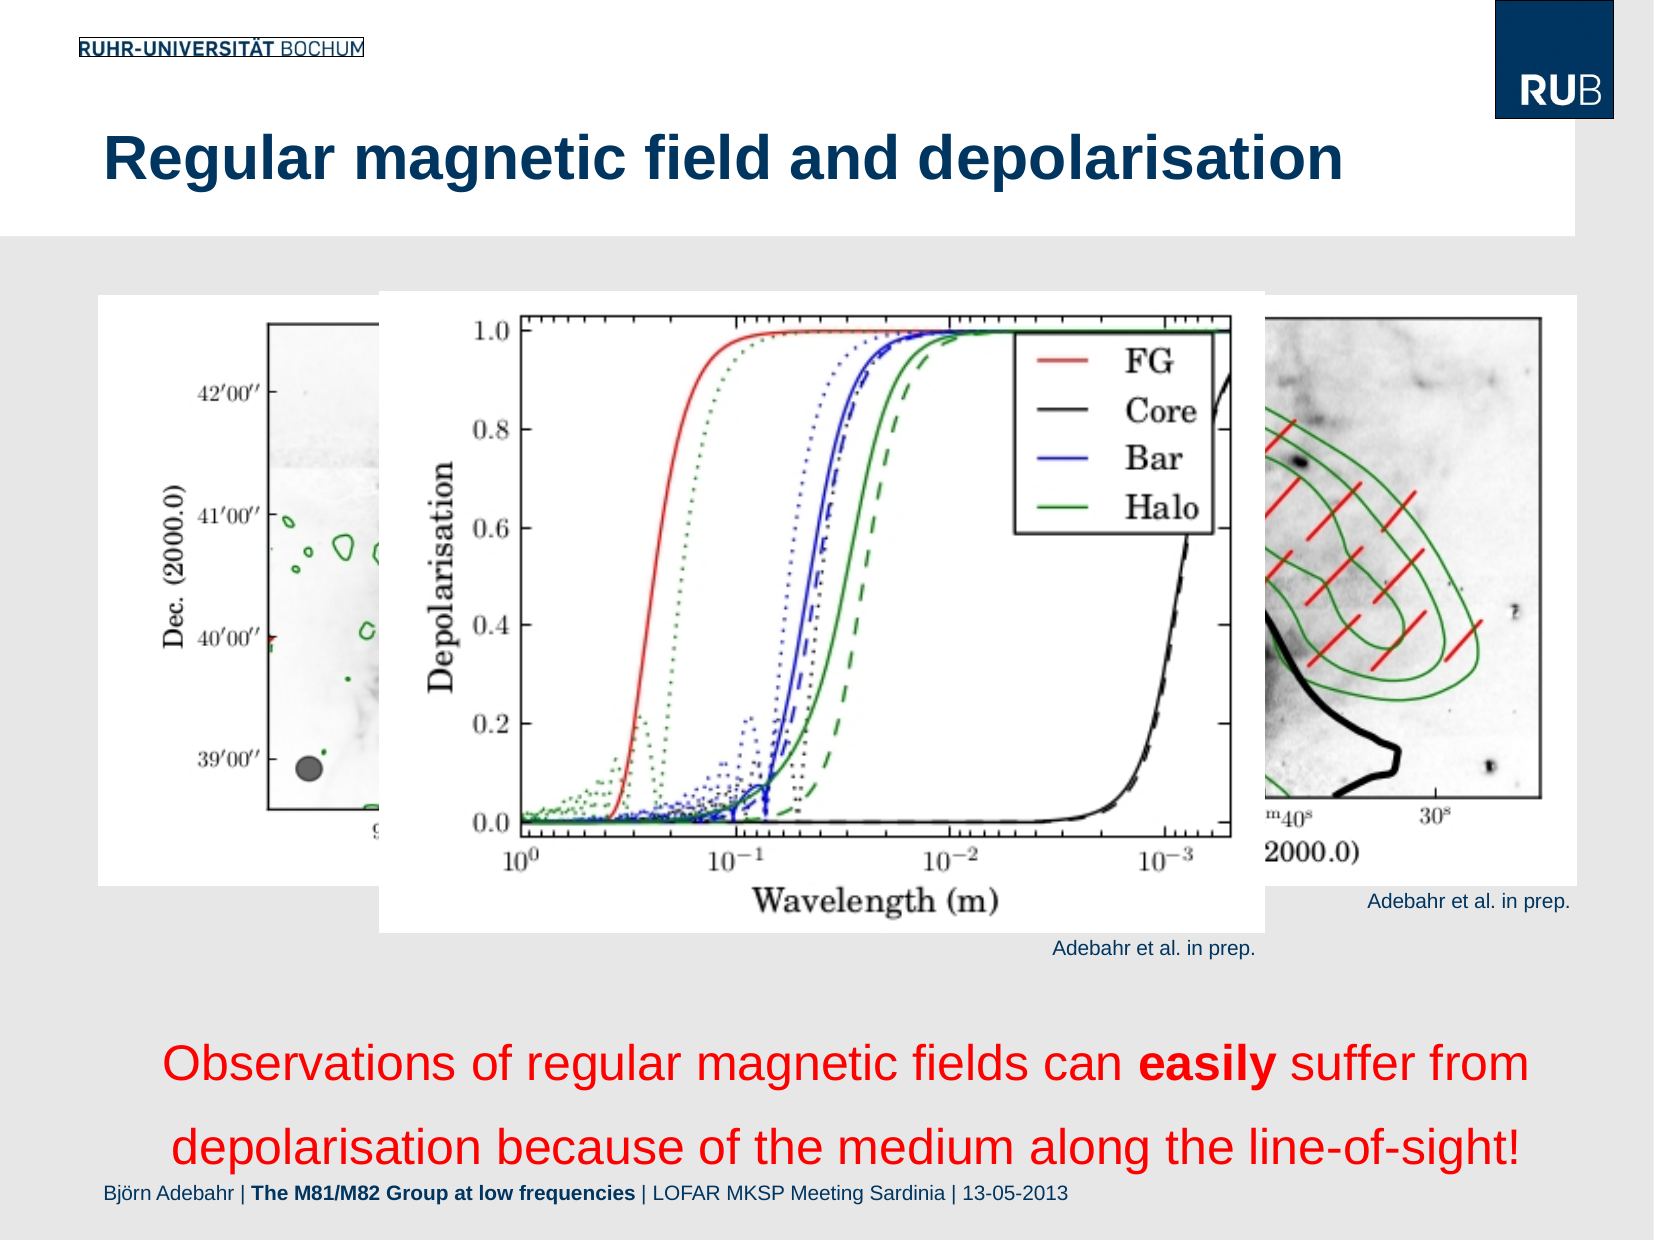

Regular magnetic field and depolarisation
Adebahr et al. in prep.
Observations of regular magnetic fields can easily suffer from depolarisation because of the medium along the line-of-sight!
Adebahr et al. in prep.
Adebahr et al. in prep.
Björn Adebahr | The M81/M82 Group at low frequencies | LOFAR MKSP Meeting Sardinia | 13-05-2013